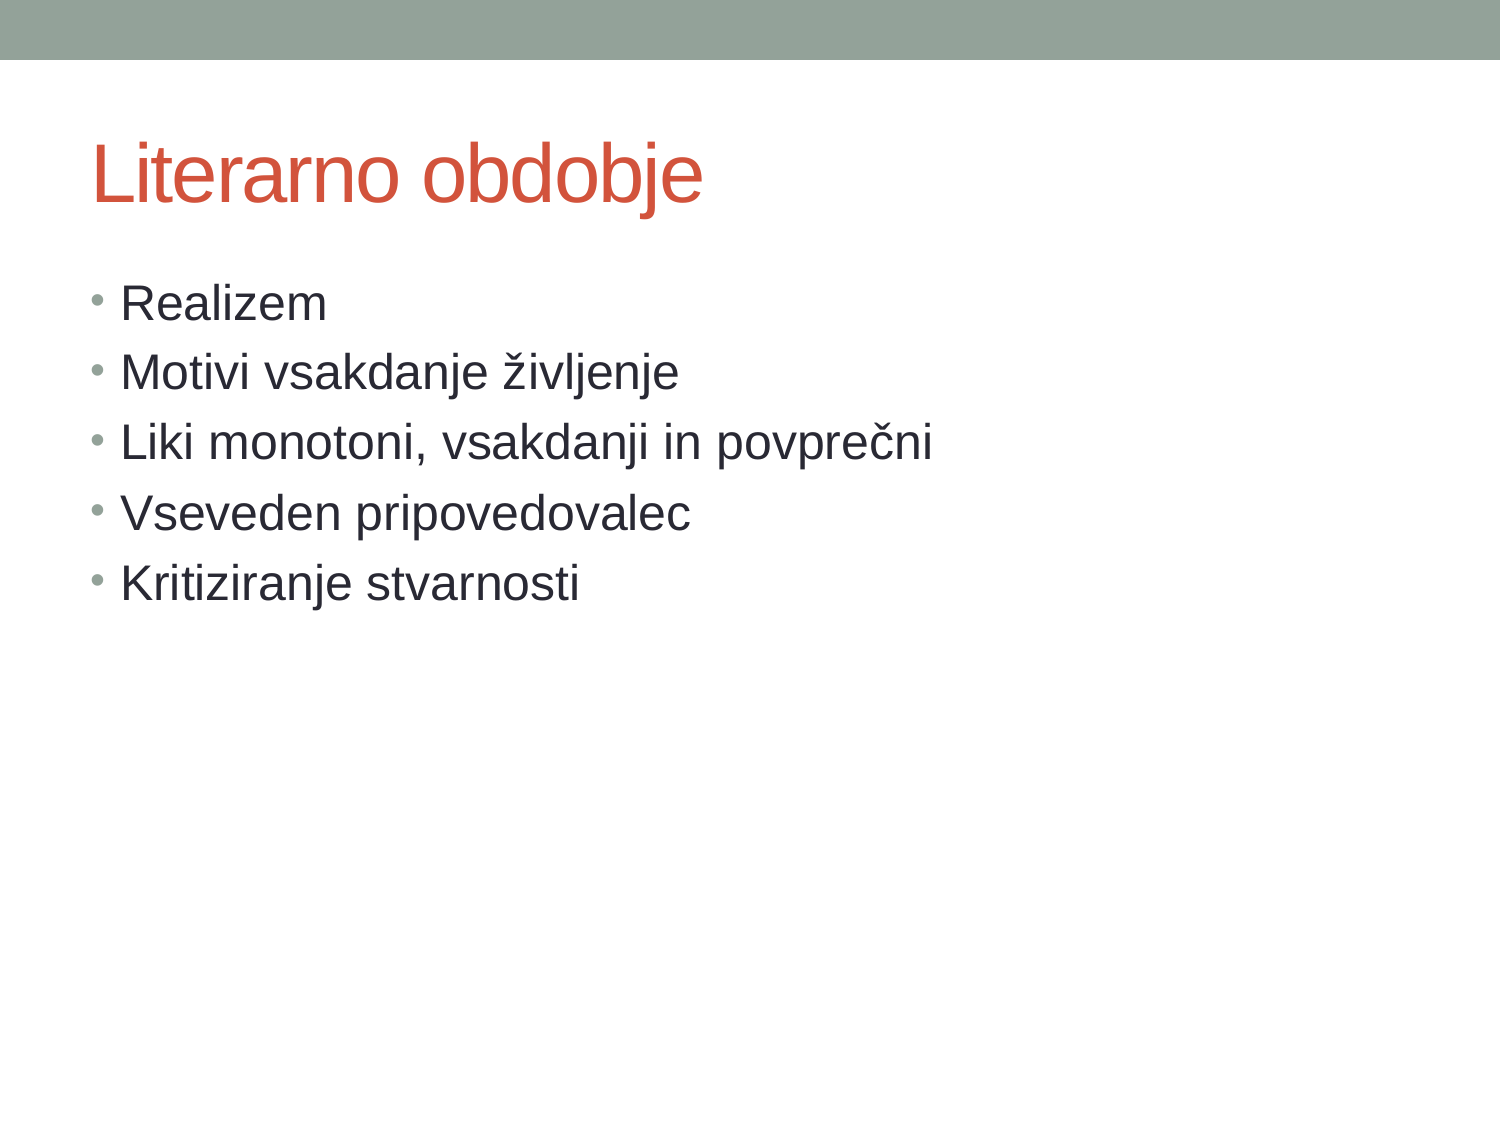

# Literarno obdobje
Realizem
Motivi vsakdanje življenje
Liki monotoni, vsakdanji in povprečni
Vseveden pripovedovalec
Kritiziranje stvarnosti